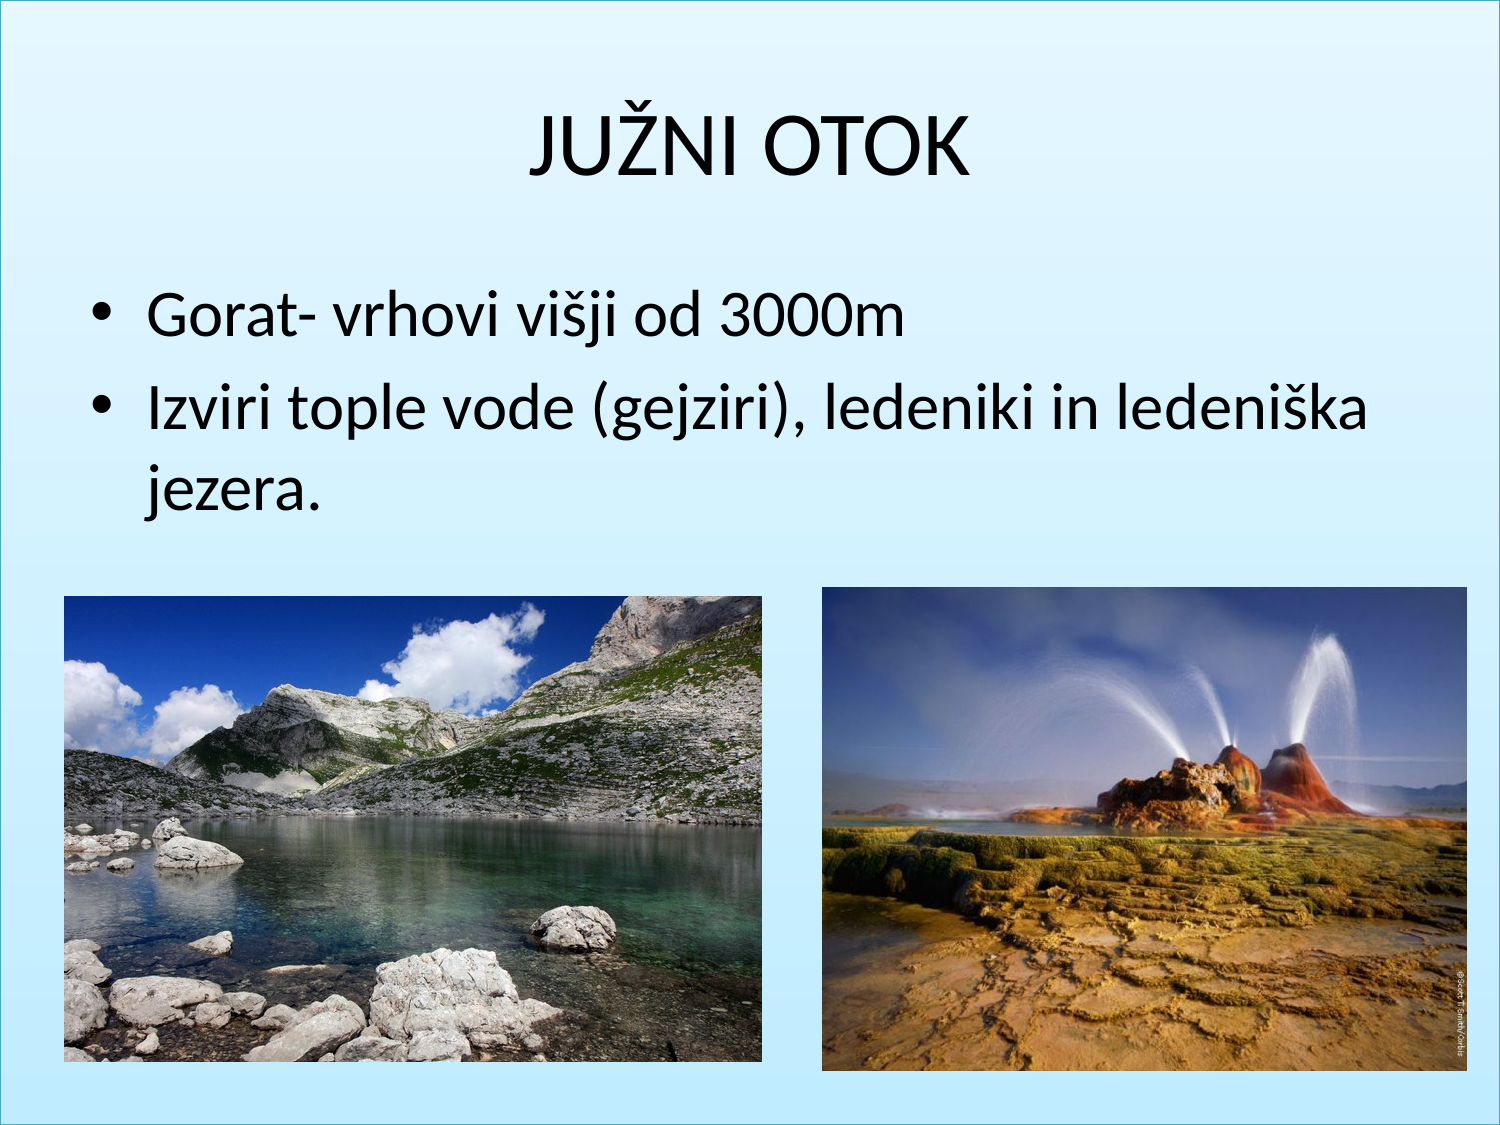

# JUŽNI OTOK
Gorat- vrhovi višji od 3000m
Izviri tople vode (gejziri), ledeniki in ledeniška jezera.